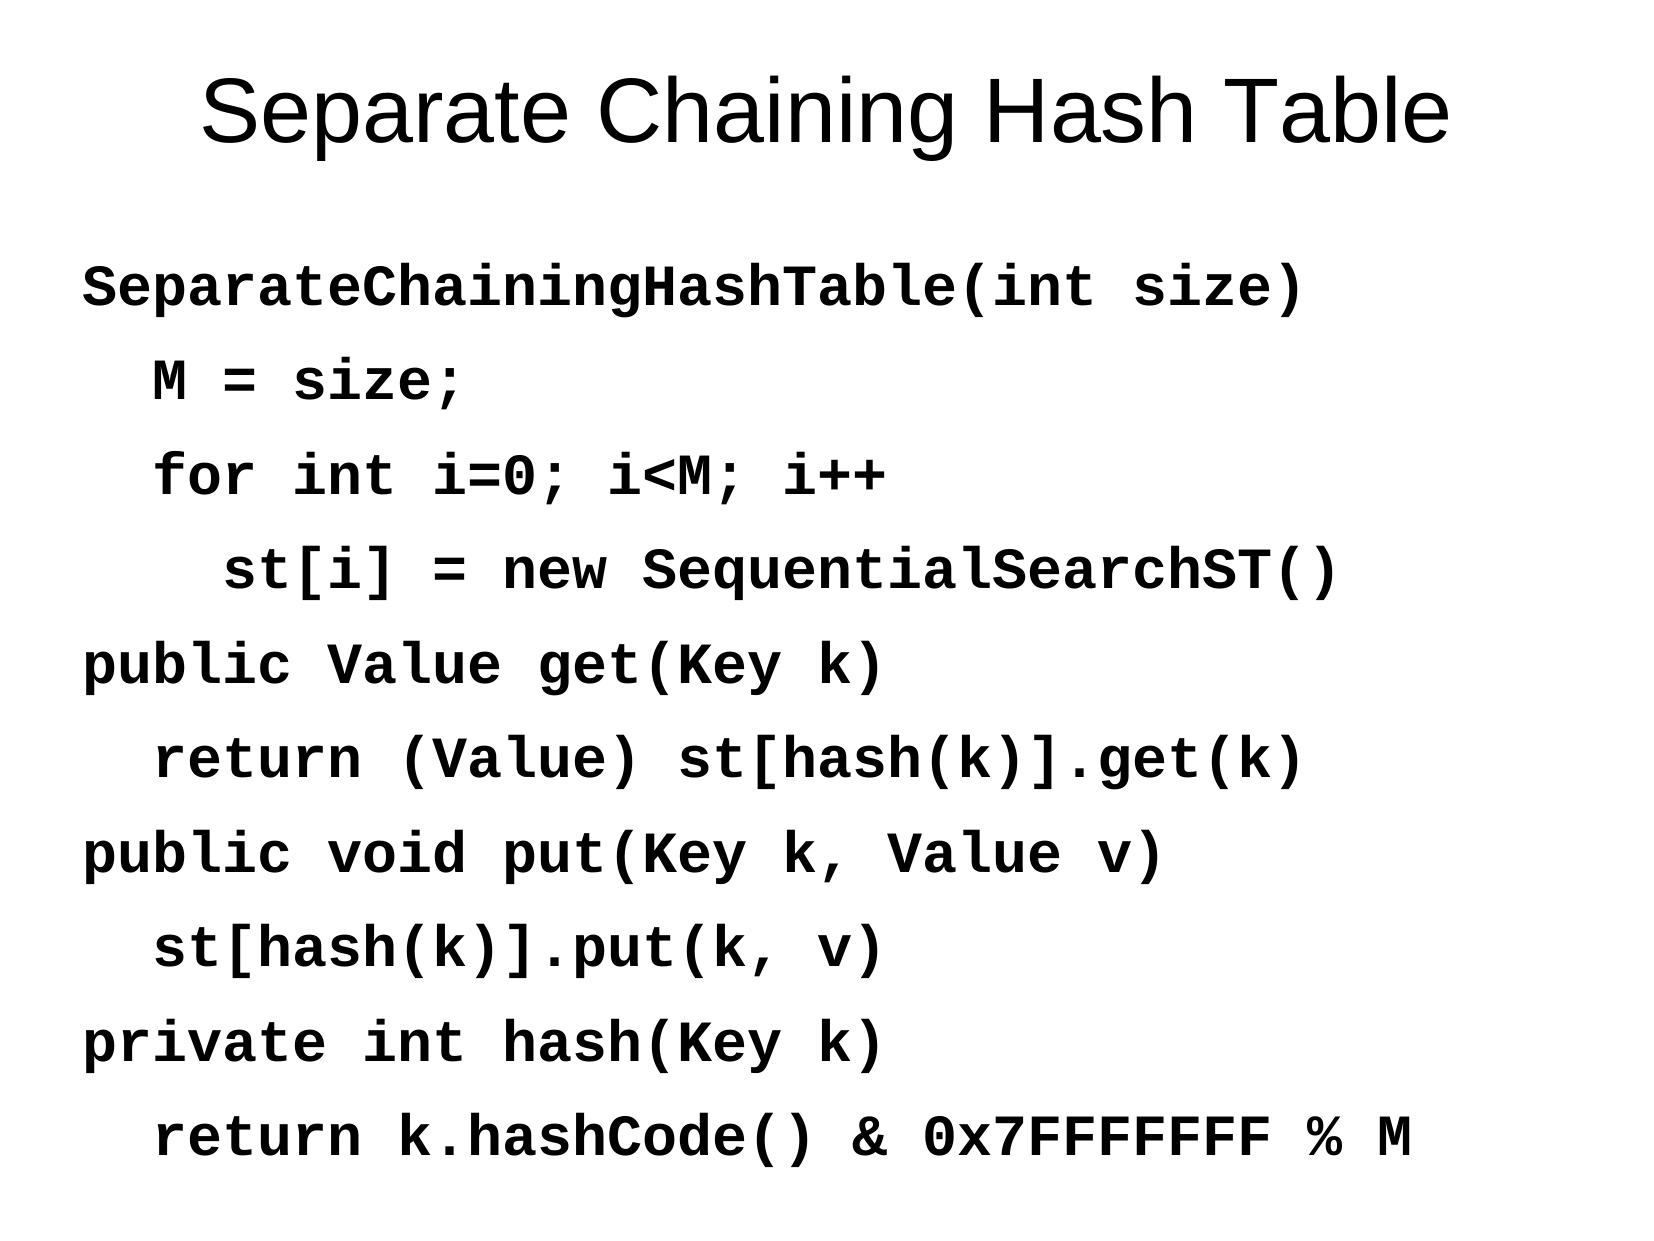

# Separate Chaining Hash Table
SeparateChainingHashTable(int size)
 M = size;
 for int i=0; i<M; i++
 st[i] = new SequentialSearchST()
public Value get(Key k)
 return (Value) st[hash(k)].get(k)
public void put(Key k, Value v)
 st[hash(k)].put(k, v)
private int hash(Key k)
 return k.hashCode() & 0x7FFFFFFF % M